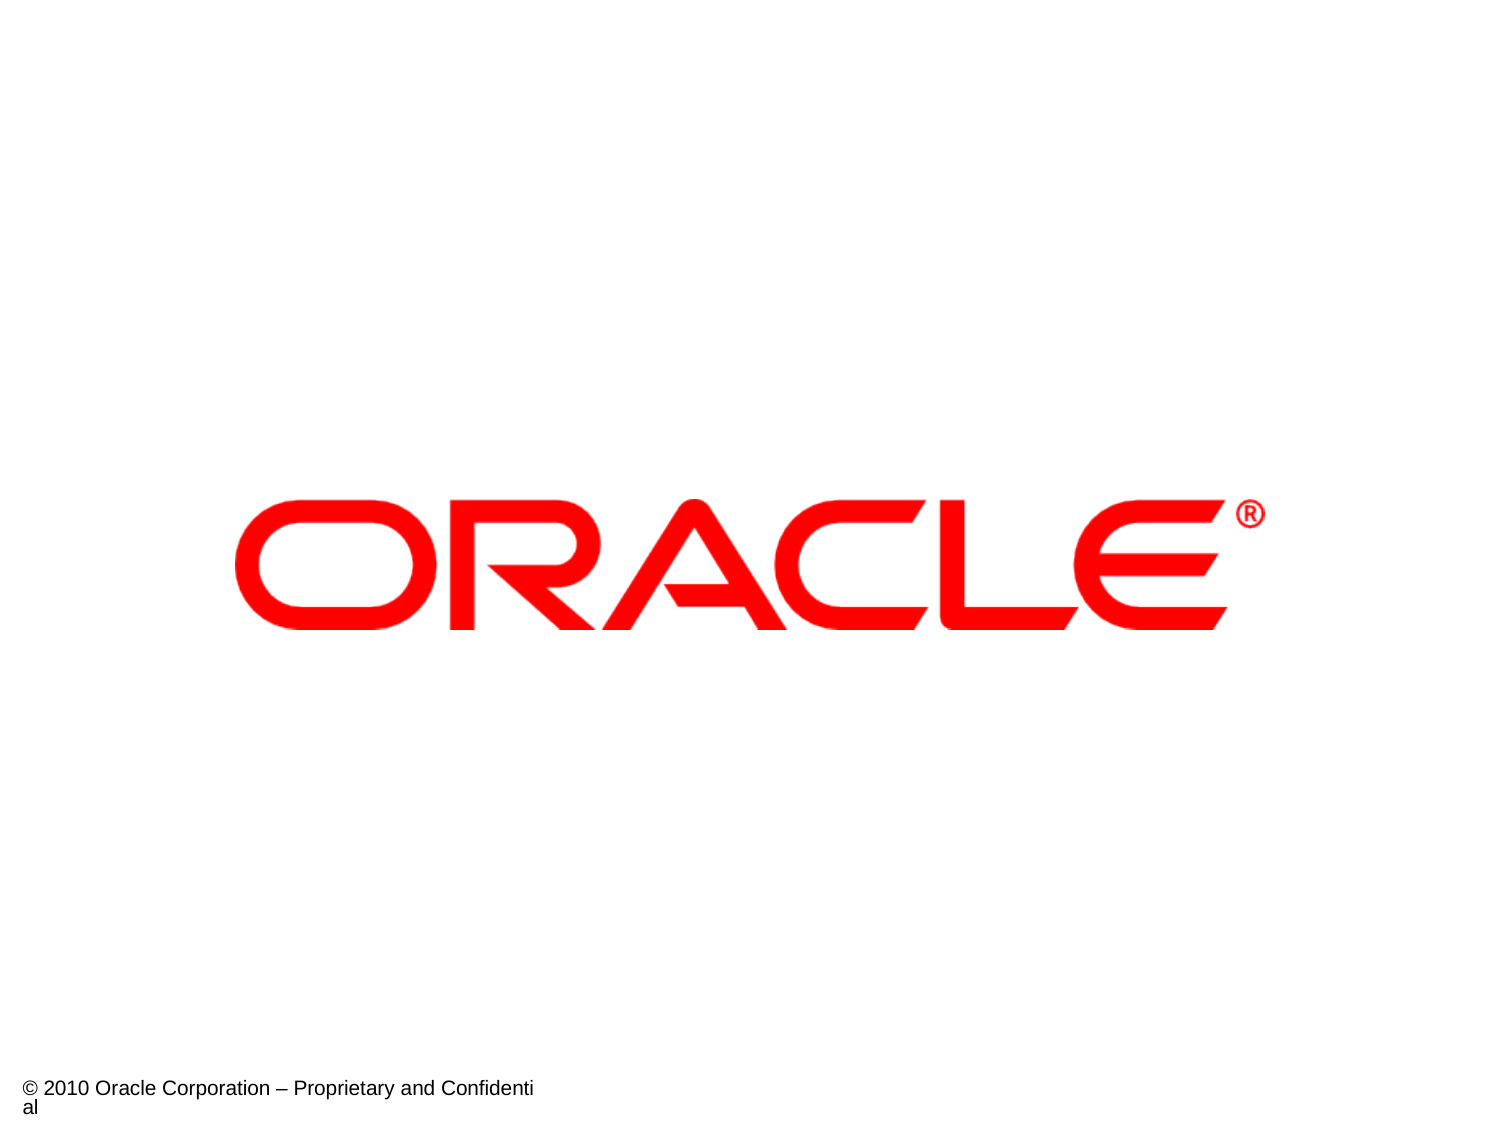

© 2010 Oracle Corporation – Proprietary and Confidential